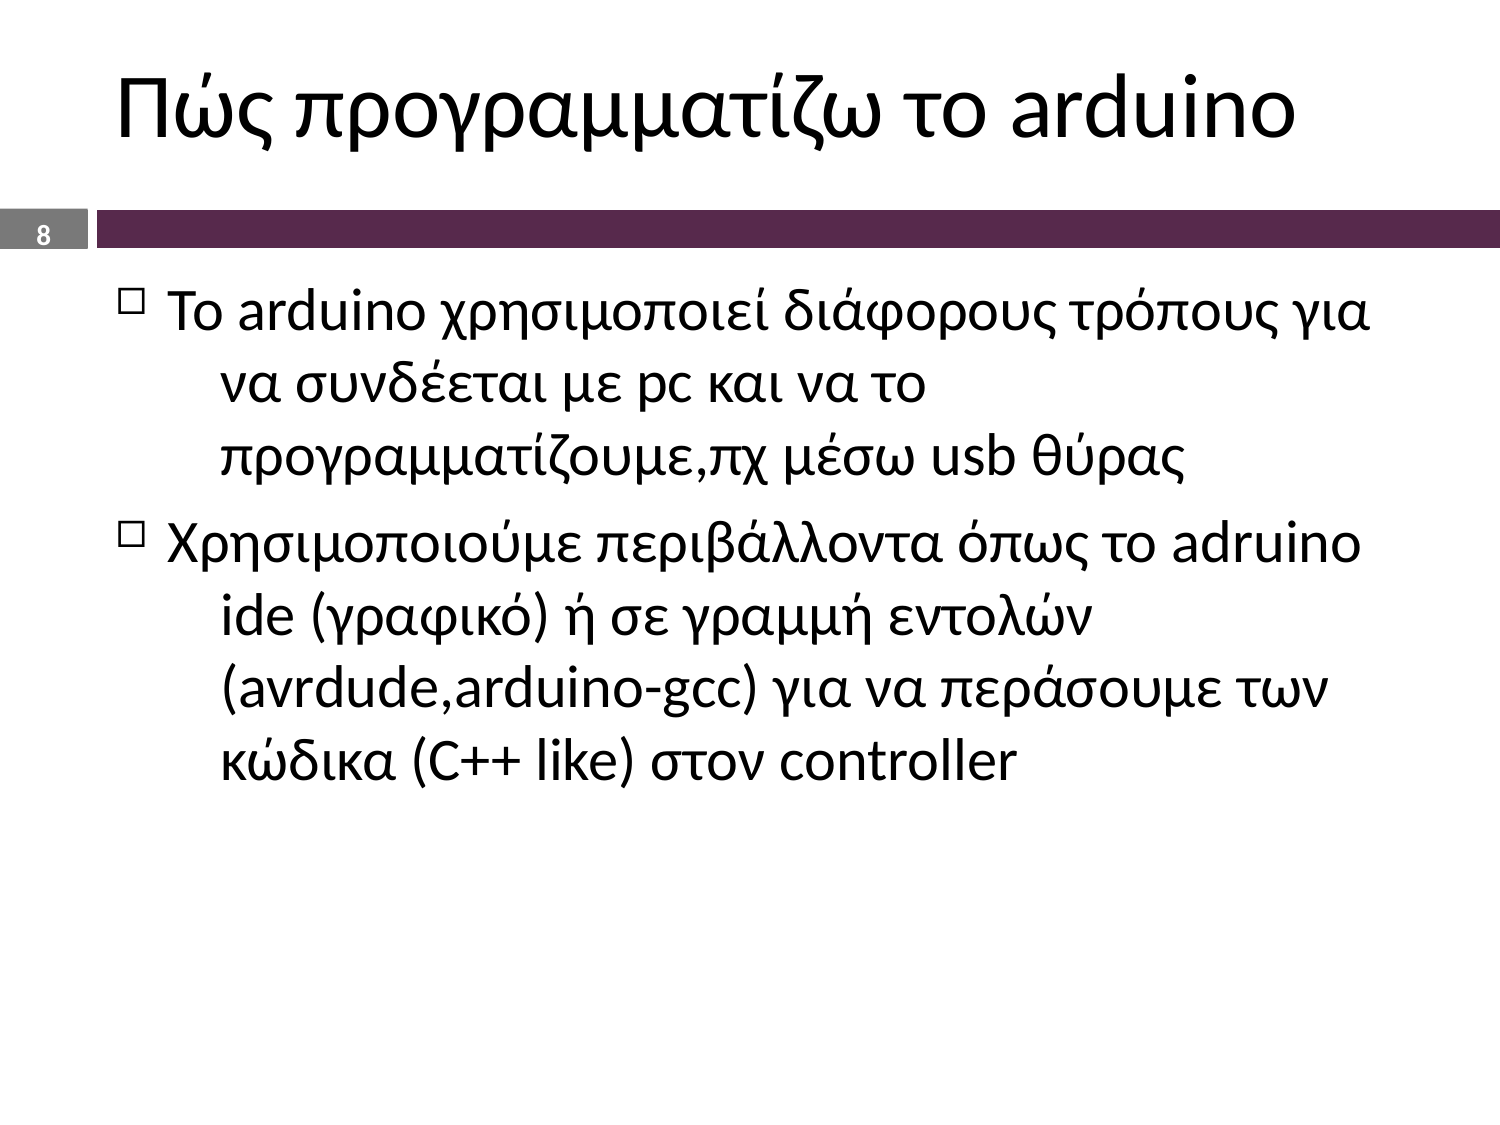

# Πώς προγραμματίζω το arduino
Το arduino χρησιμοποιεί διάφορους τρόπους για να συνδέεται με pc και να το προγραμματίζουμε,πχ μέσω usb θύρας
Χρησιμοποιούμε περιβάλλοντα όπως το adruino ide (γραφικό) ή σε γραμμή εντολών (avrdude,arduino-gcc) για να περάσουμε των κώδικα (C++ like) στον controller